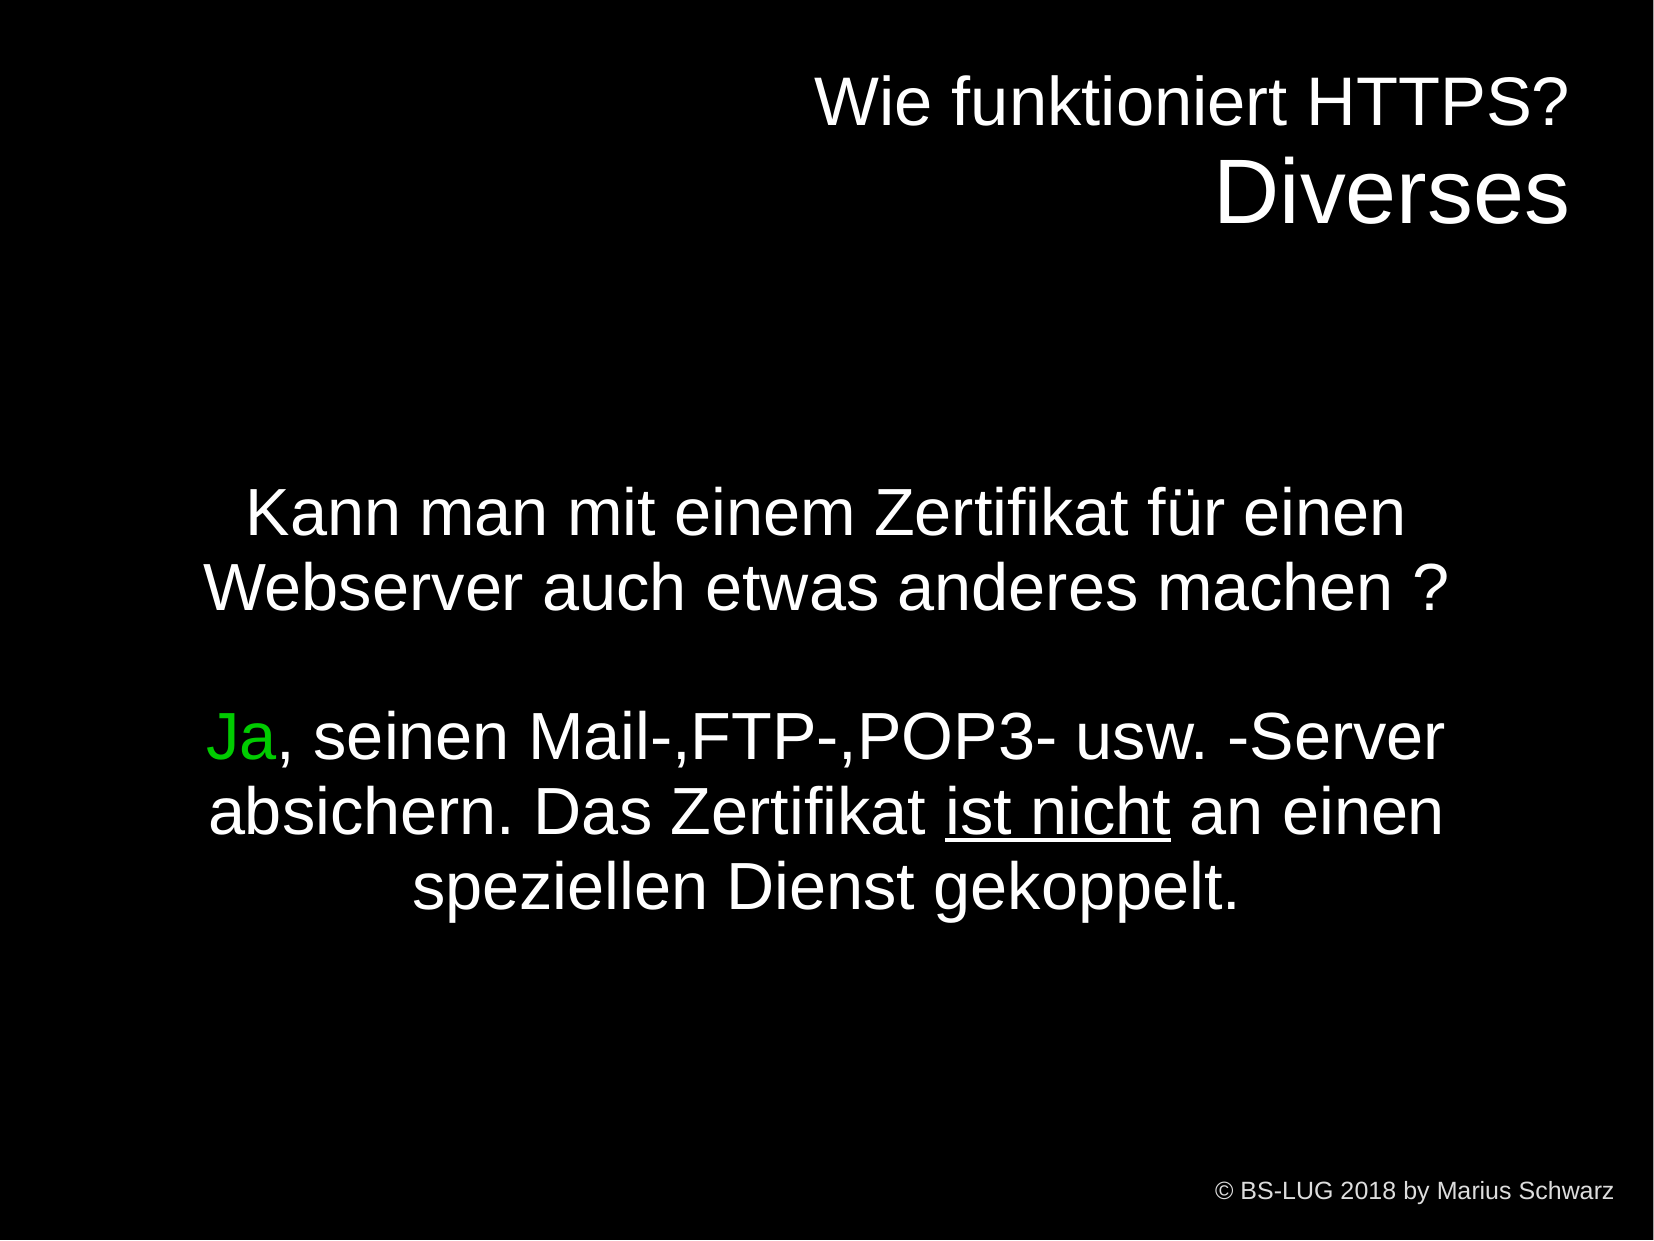

# Wie funktioniert HTTPS? Diverses
Kann man mit einem Zertifikat für einen Webserver auch etwas anderes machen ?
Ja, seinen Mail-,FTP-,POP3- usw. -Server absichern. Das Zertifikat ist nicht an einen speziellen Dienst gekoppelt.
© BS-LUG 2018 by Marius Schwarz